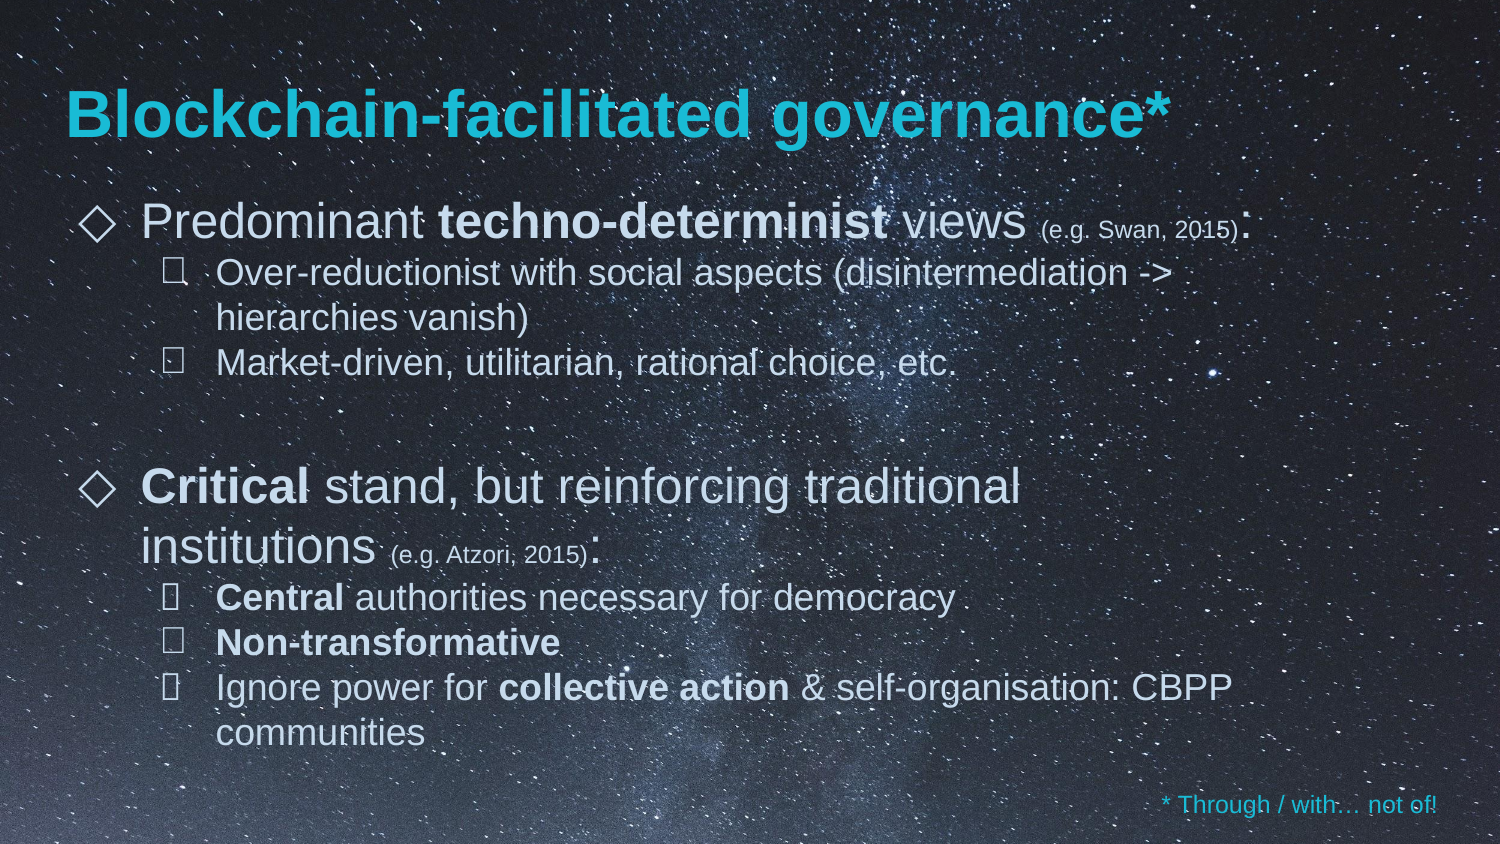

# Blockchain-facilitated governance*
Predominant techno-determinist views (e.g. Swan, 2015):
Over-reductionist with social aspects (disintermediation -> hierarchies vanish)
Market-driven, utilitarian, rational choice, etc.
Critical stand, but reinforcing traditional institutions (e.g. Atzori, 2015):
Central authorities necessary for democracy
Non-transformative
Ignore power for collective action & self-organisation: CBPP communities
* Through / with… not of!